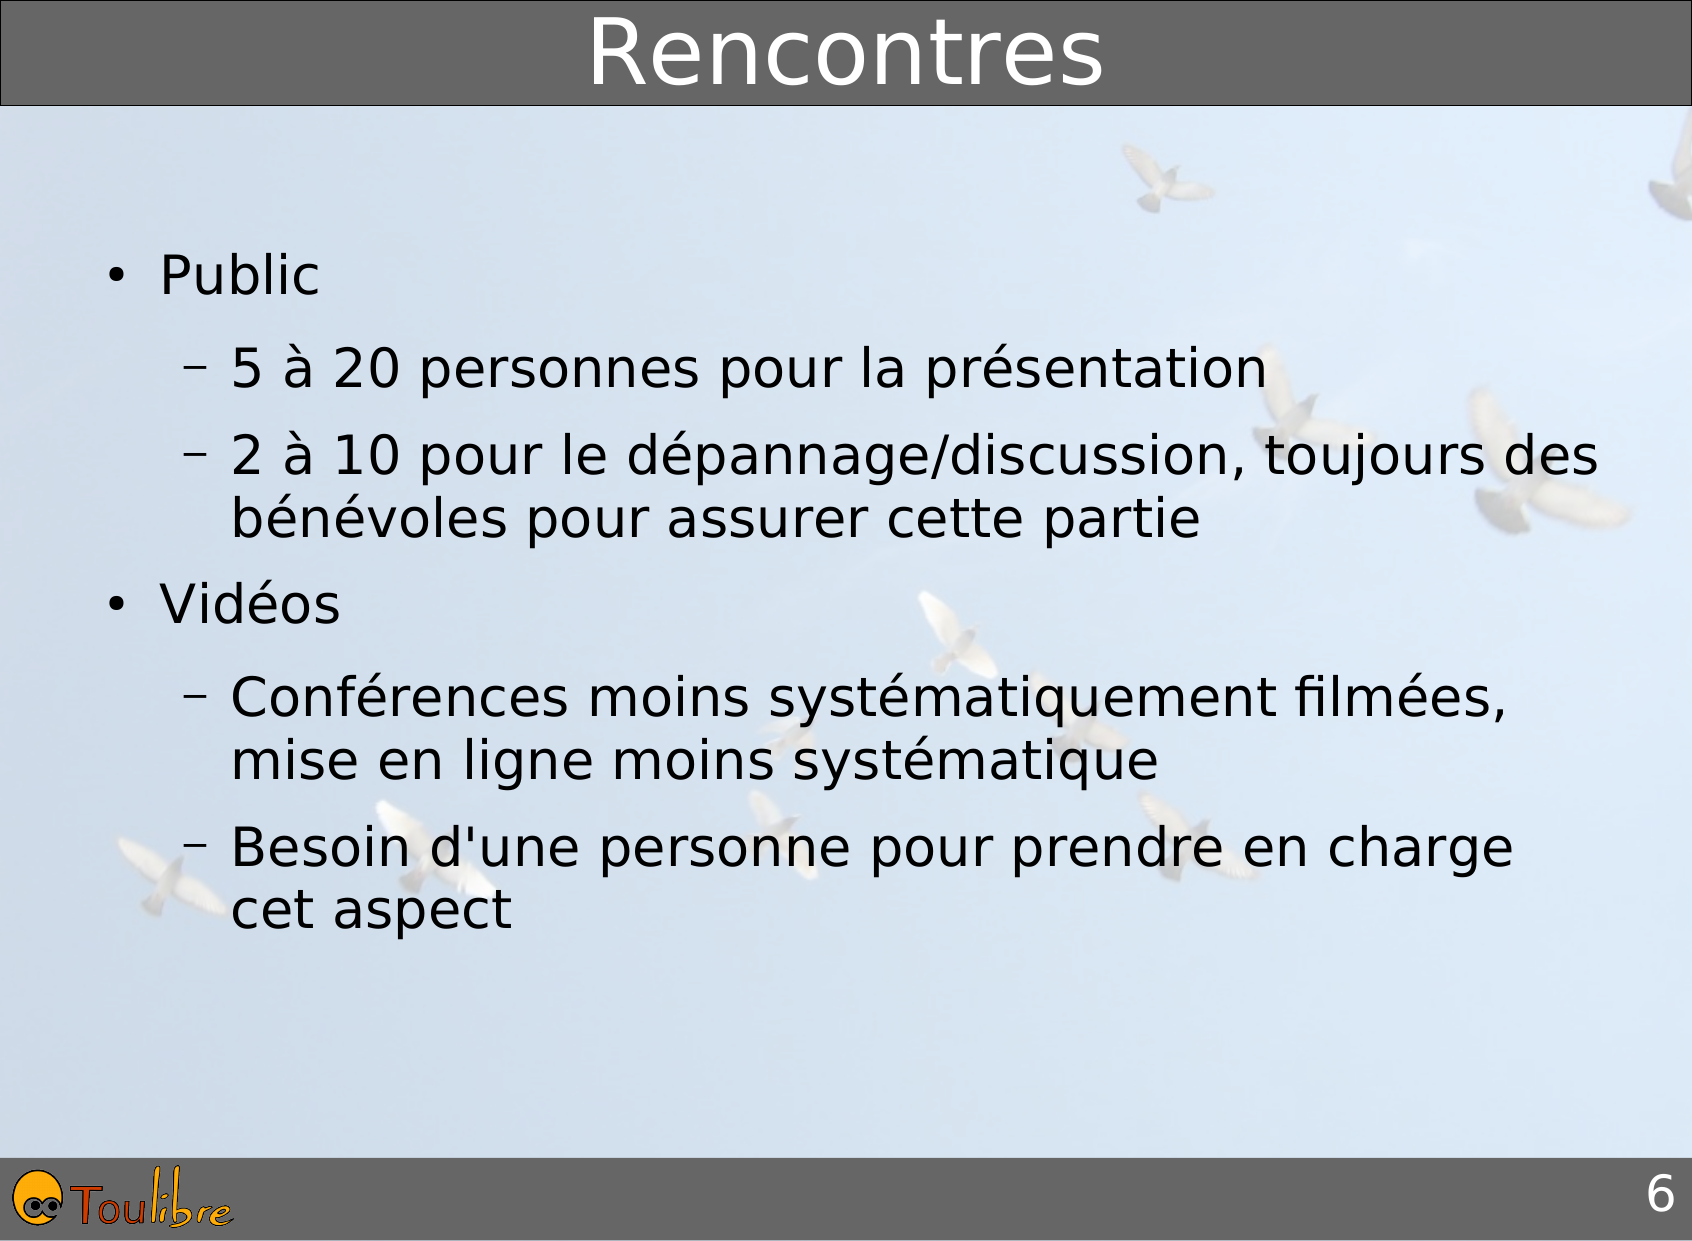

# Rencontres
Public
5 à 20 personnes pour la présentation
2 à 10 pour le dépannage/discussion, toujours des bénévoles pour assurer cette partie
Vidéos
Conférences moins systématiquement filmées, mise en ligne moins systématique
Besoin d'une personne pour prendre en charge cet aspect